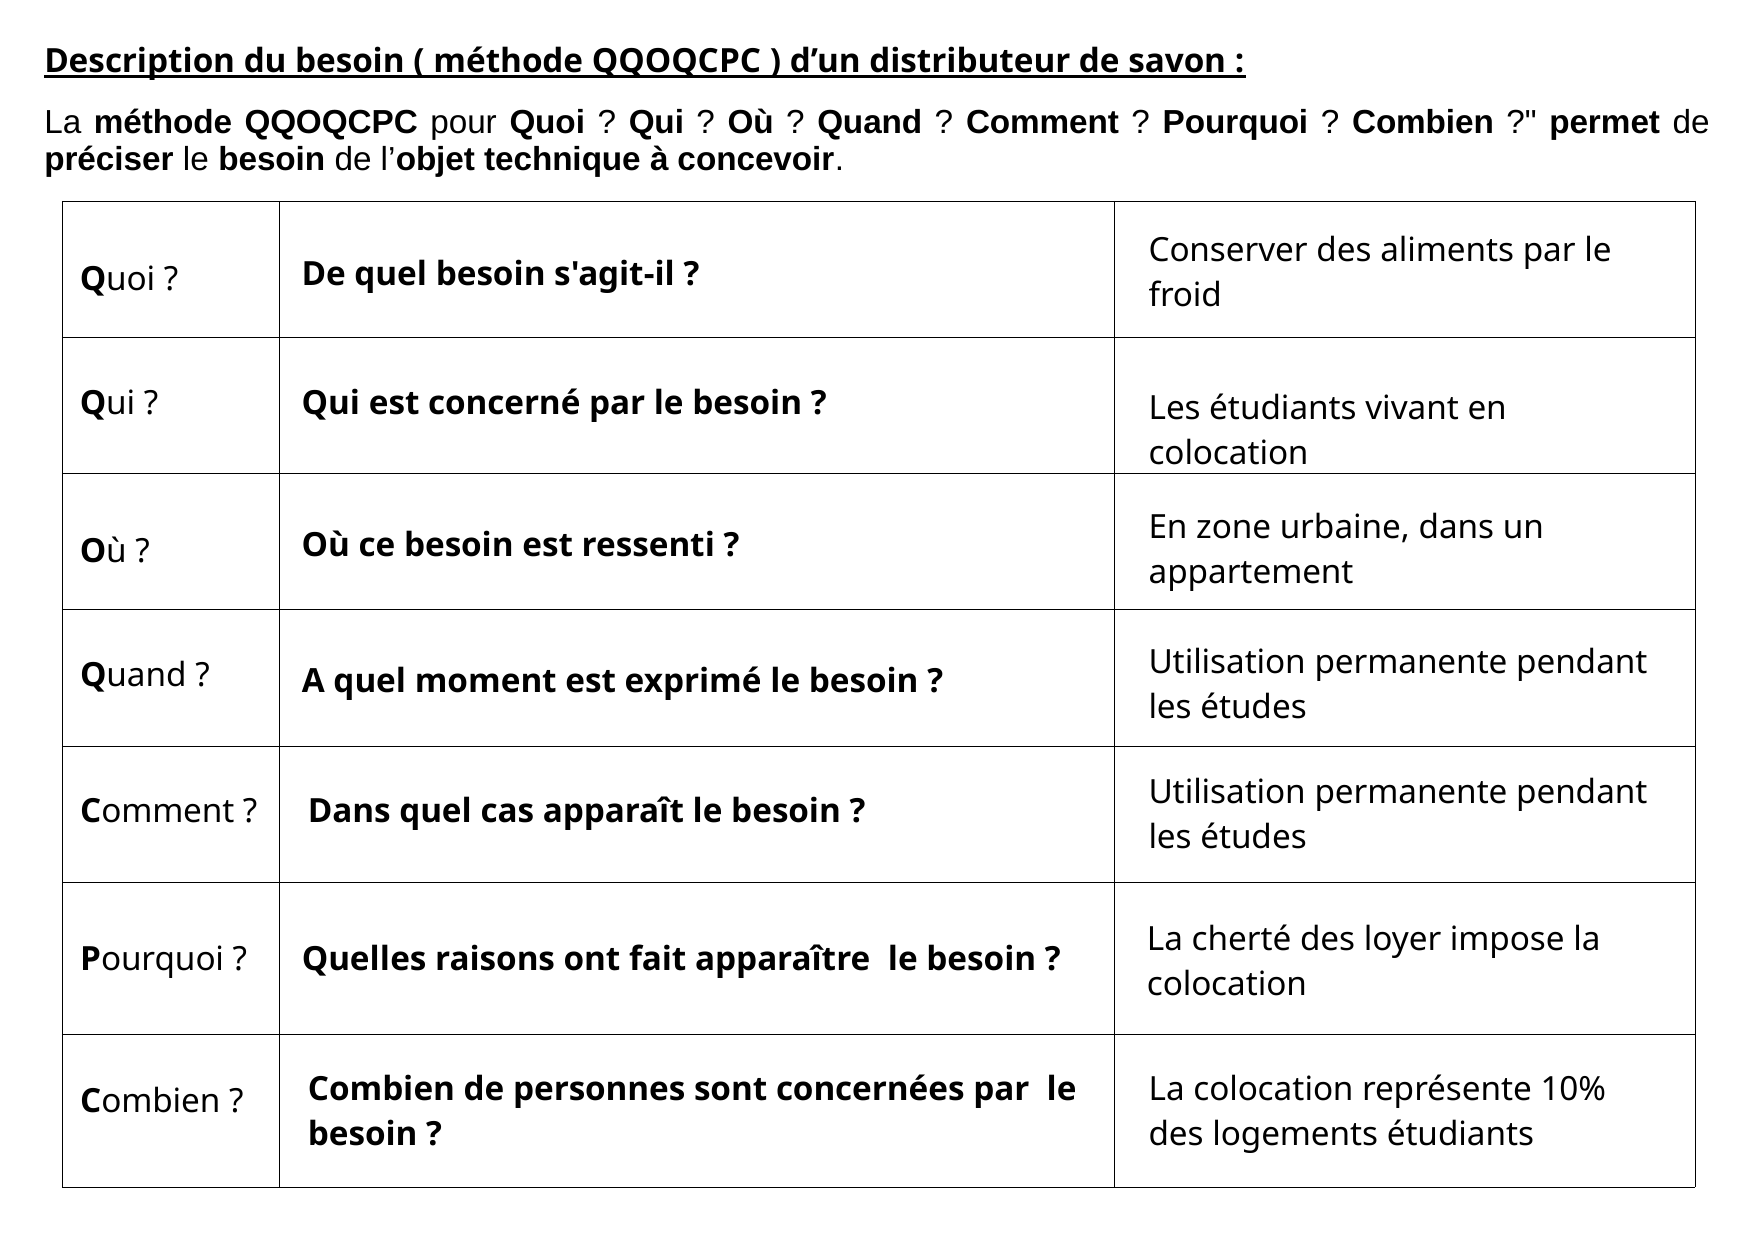

Description du besoin ( méthode QQOQCPC ) d’un distributeur de savon :
La méthode QQOQCPC pour Quoi ? Qui ? Où ? Quand ? Comment ? Pourquoi ? Combien ?" permet de préciser le besoin de l’objet technique à concevoir.
| | | |
| --- | --- | --- |
| | | |
| | | |
| | | |
| | | |
| | | |
| | | |
Conserver des aliments par le froid
De quel besoin s'agit-il ?
Quoi ?
Qui ?
Qui est concerné par le besoin ?
Les étudiants vivant en colocation
En zone urbaine, dans un appartement
Où ce besoin est ressenti ?
Où ?
Utilisation permanente pendant les études
Quand ?
A quel moment est exprimé le besoin ?
Utilisation permanente pendant les études
Comment ?
Dans quel cas apparaît le besoin ?
La cherté des loyer impose la colocation
Pourquoi ?
Quelles raisons ont fait apparaître le besoin ?
La colocation représente 10% des logements étudiants
Combien de personnes sont concernées par le besoin ?
Combien ?